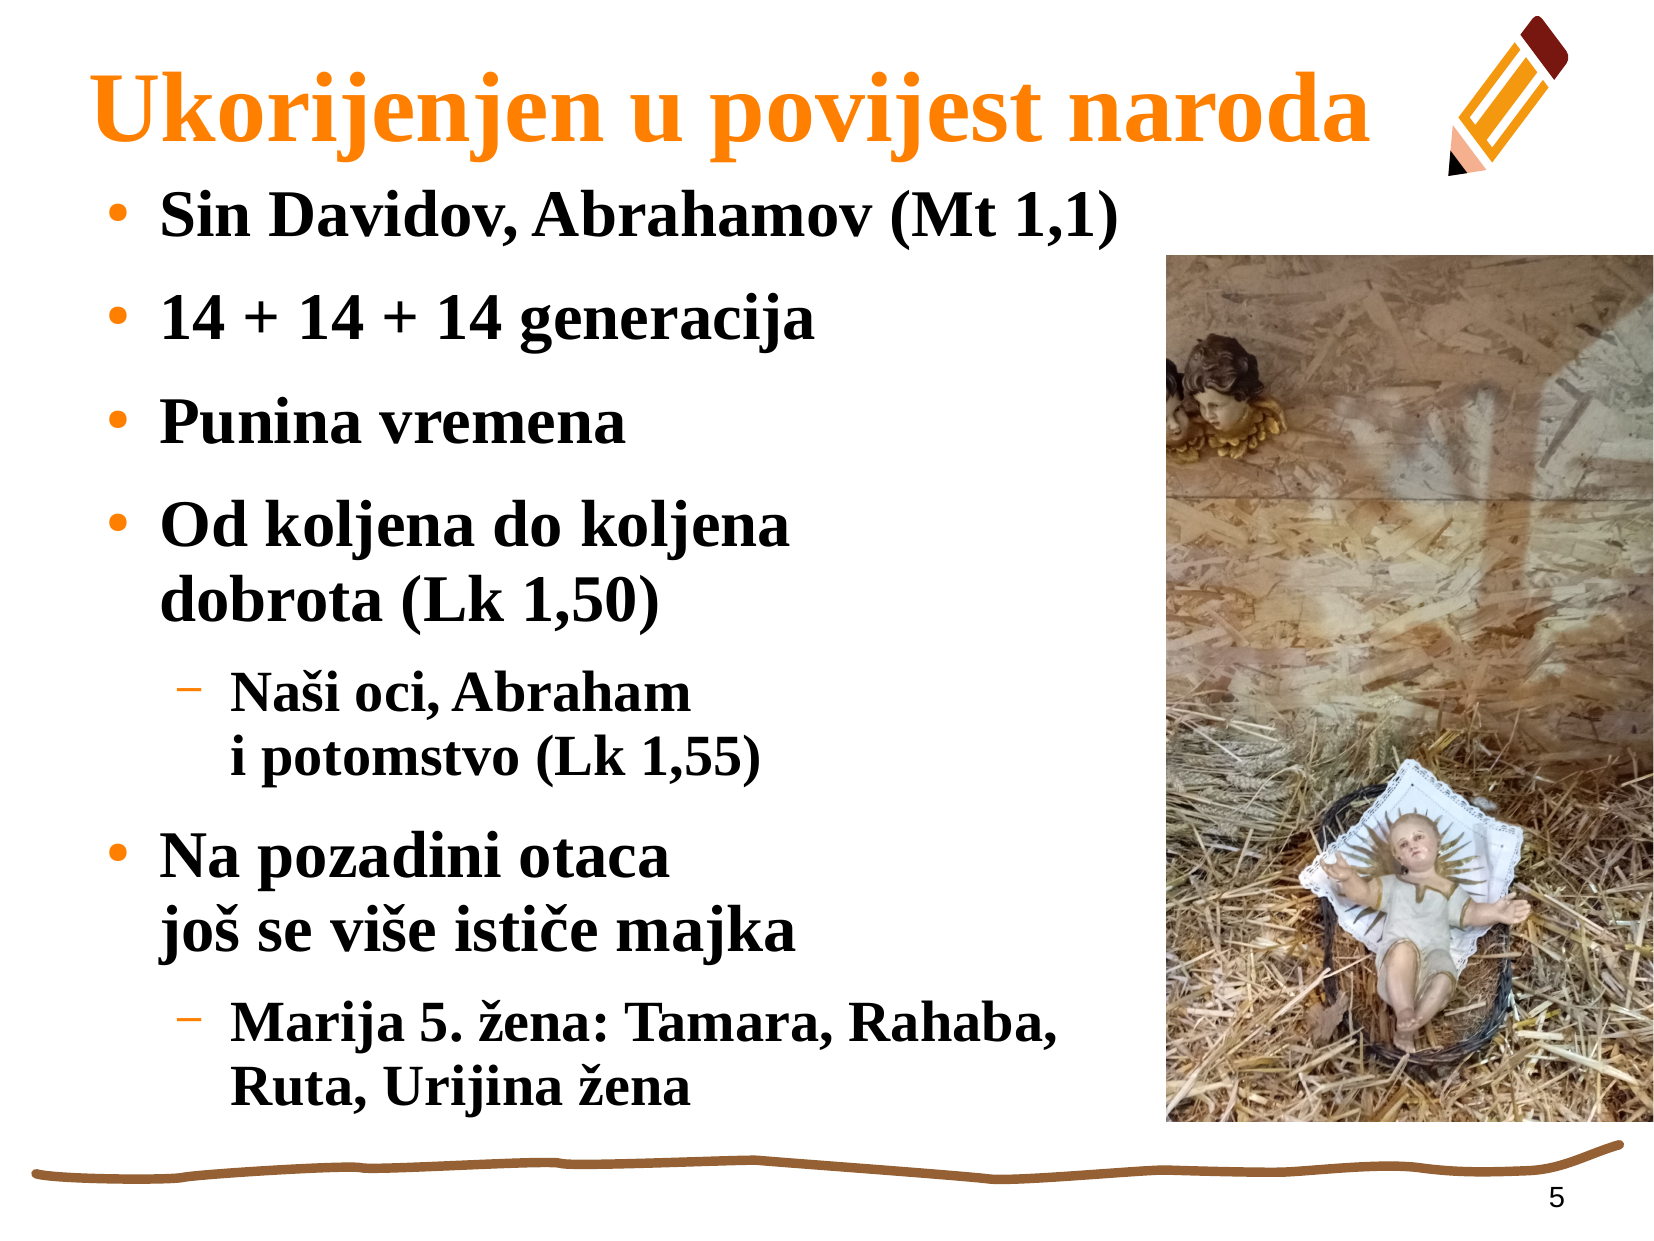

# Ukorijenjen u povijest naroda
Sin Davidov, Abrahamov (Mt 1,1)
14 + 14 + 14 generacija
Punina vremena
Od koljena do koljena
dobrota (Lk 1,50)
Naši oci, Abraham
i potomstvo (Lk 1,55)
Na pozadini otaca
još se više ističe majka
Marija 5. žena: Tamara, Rahaba, Ruta, Urijina žena
5